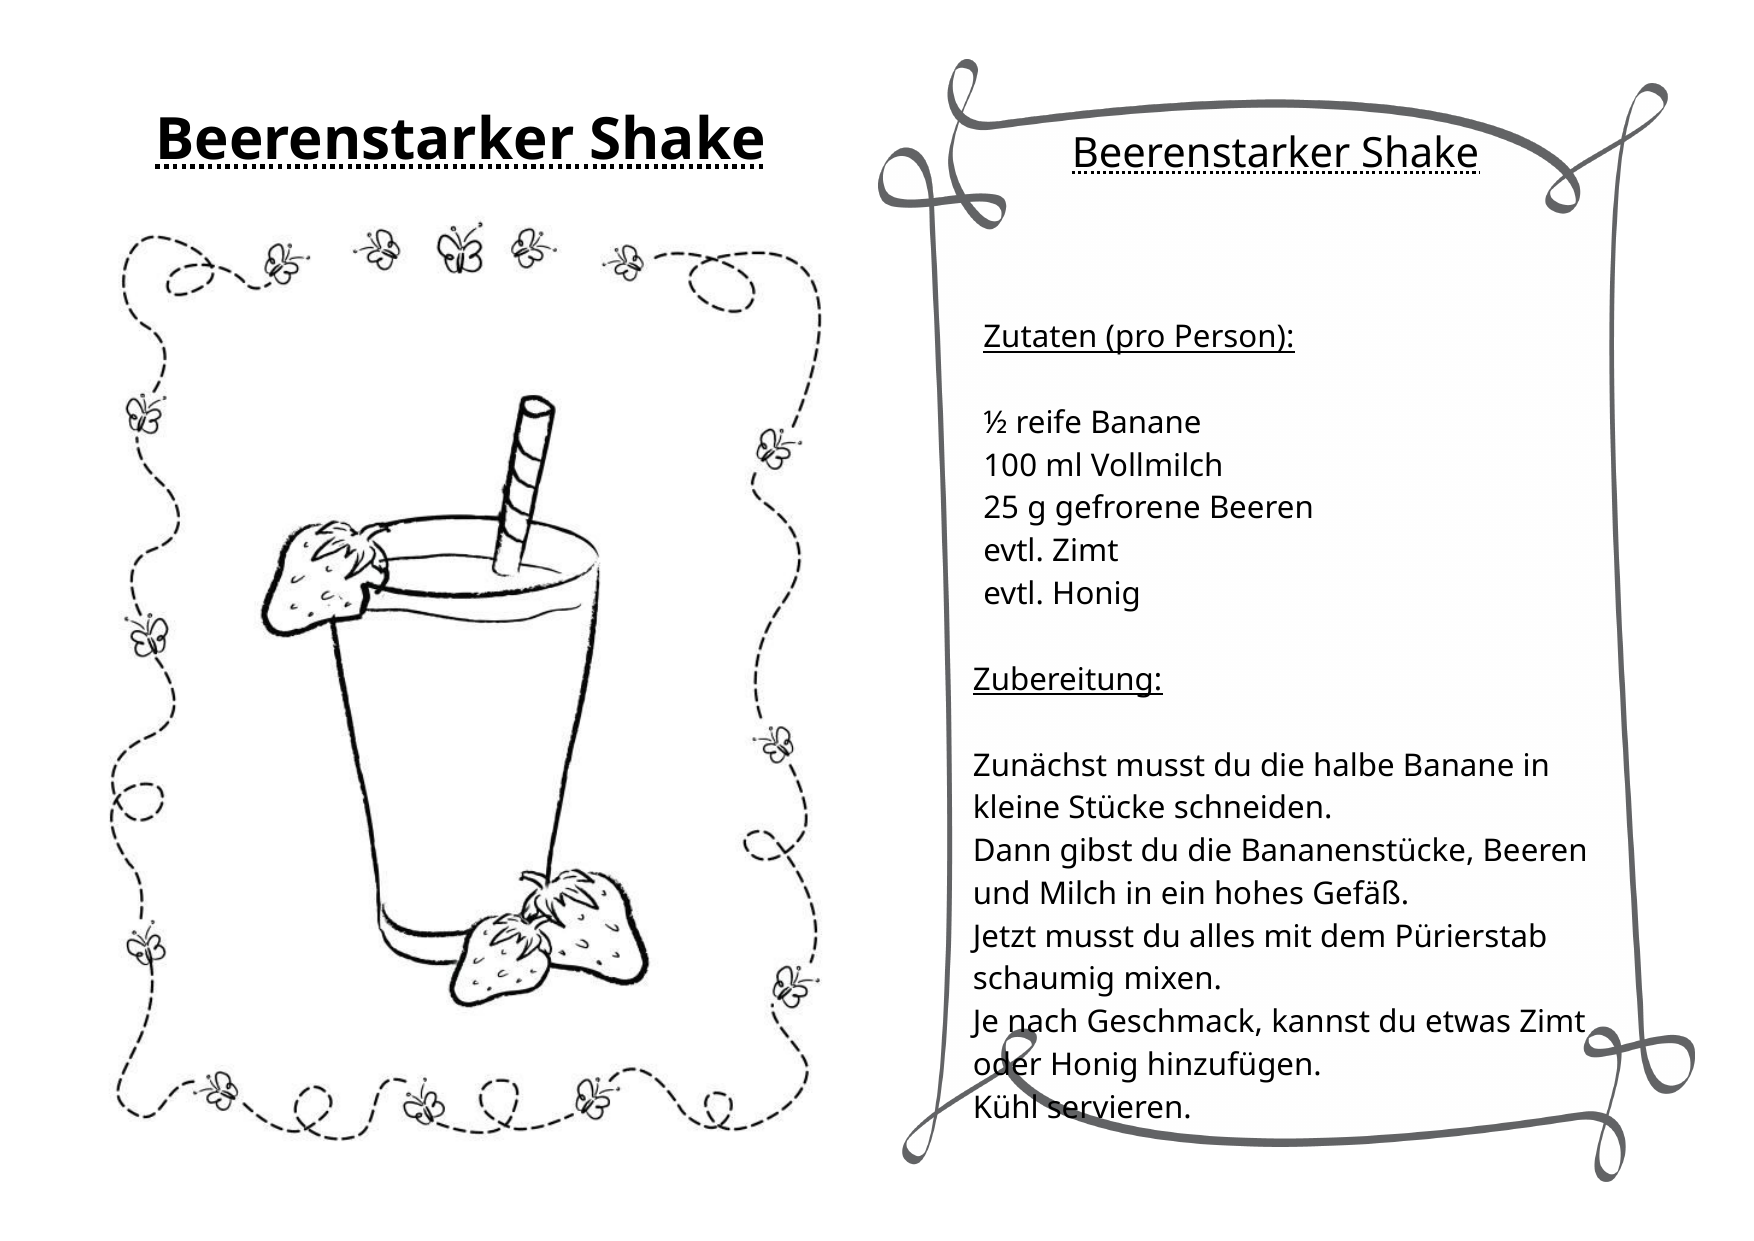

Beerenstarker Shake
Beerenstarker Shake
Zutaten (pro Person):
½ reife Banane
100 ml Vollmilch
25 g gefrorene Beeren
evtl. Zimt
evtl. Honig
Zubereitung:
Zunächst musst du die halbe Banane in kleine Stücke schneiden.
Dann gibst du die Bananenstücke, Beeren und Milch in ein hohes Gefäß.
Jetzt musst du alles mit dem Pürierstab schaumig mixen.
Je nach Geschmack, kannst du etwas Zimt oder Honig hinzufügen.
Kühl servieren.